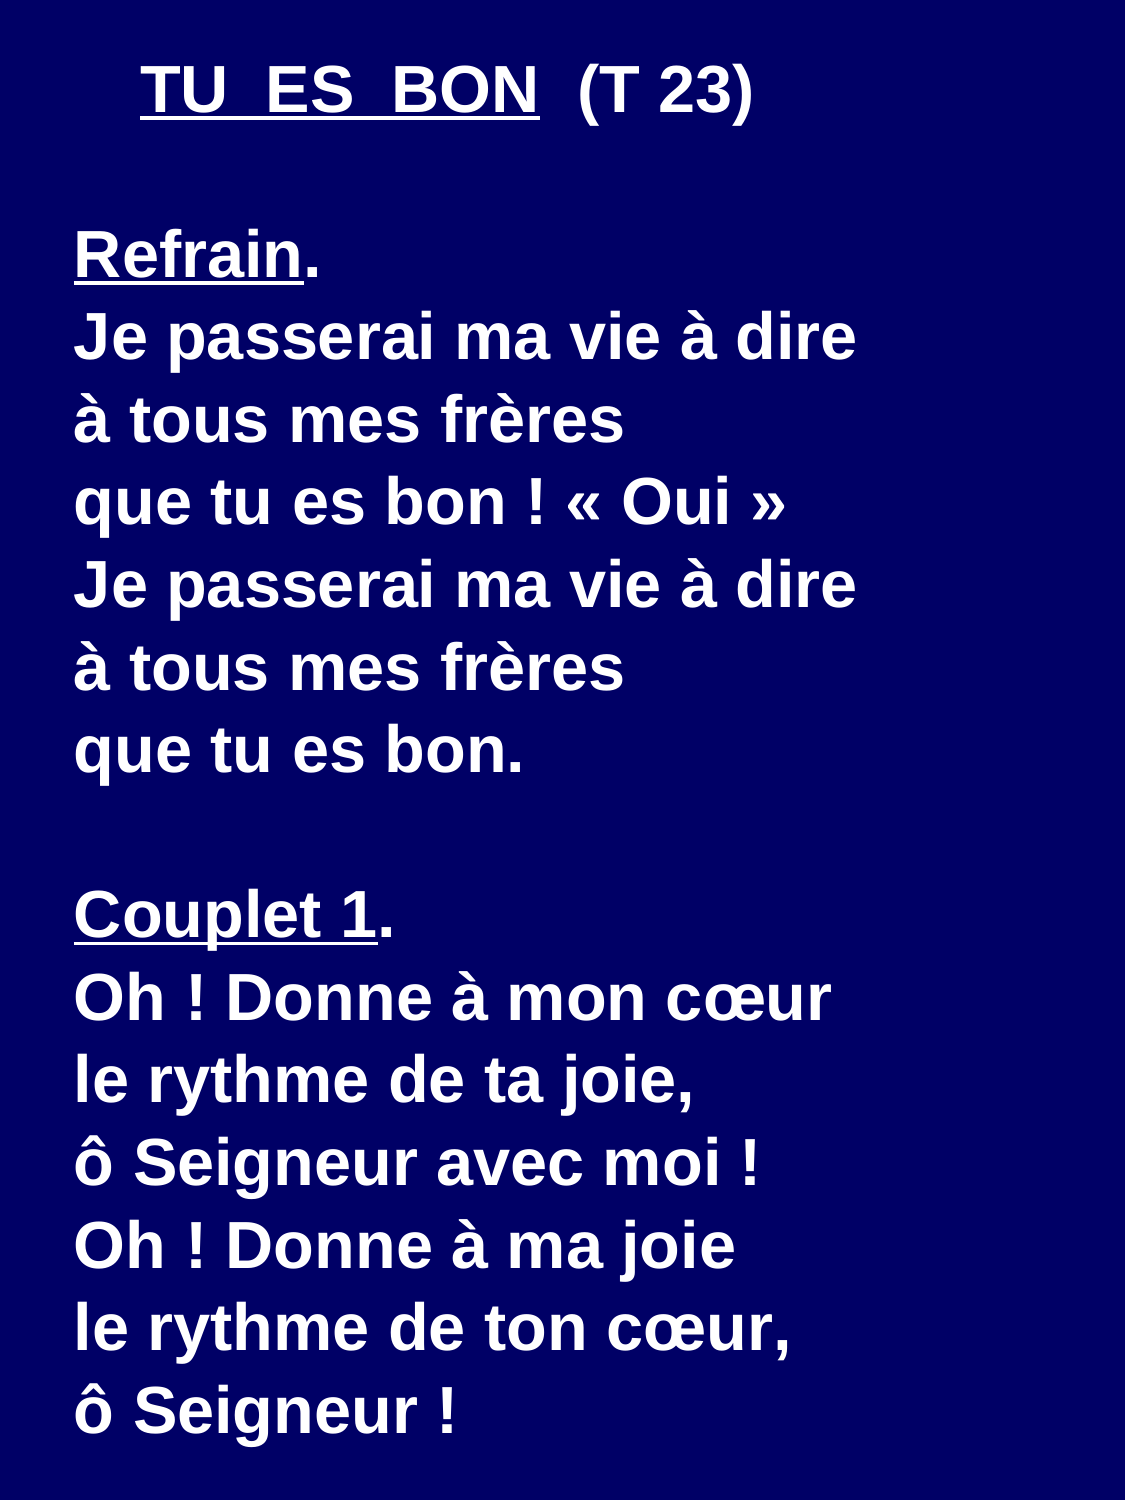

TU ES BON (T 23)
Refrain.
Je passerai ma vie à dire
à tous mes frères
que tu es bon ! « Oui »
Je passerai ma vie à dire
à tous mes frères
que tu es bon.
Couplet 1.
Oh ! Donne à mon cœur
le rythme de ta joie,
ô Seigneur avec moi !
Oh ! Donne à ma joie
le rythme de ton cœur,
ô Seigneur !